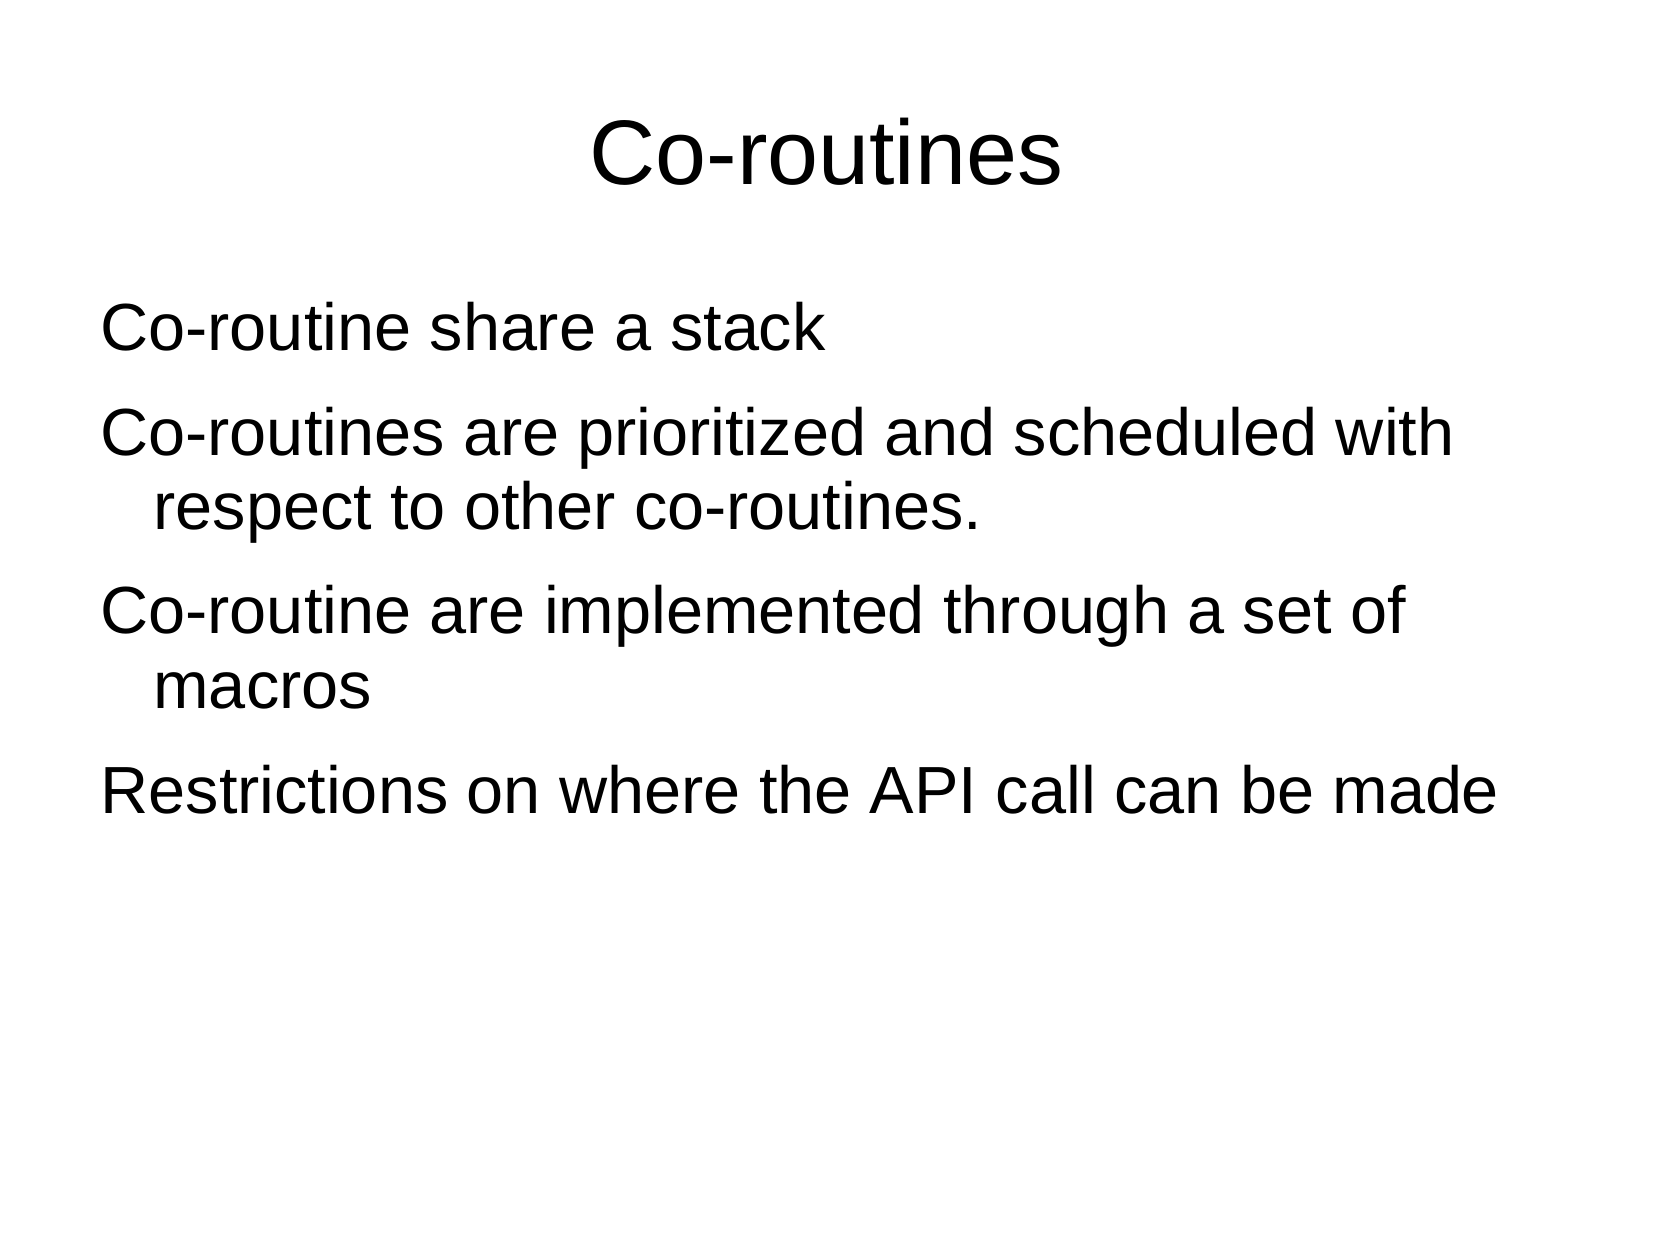

# Co-routines
Co-routine share a stack
Co-routines are prioritized and scheduled with respect to other co-routines.
Co-routine are implemented through a set of macros
Restrictions on where the API call can be made